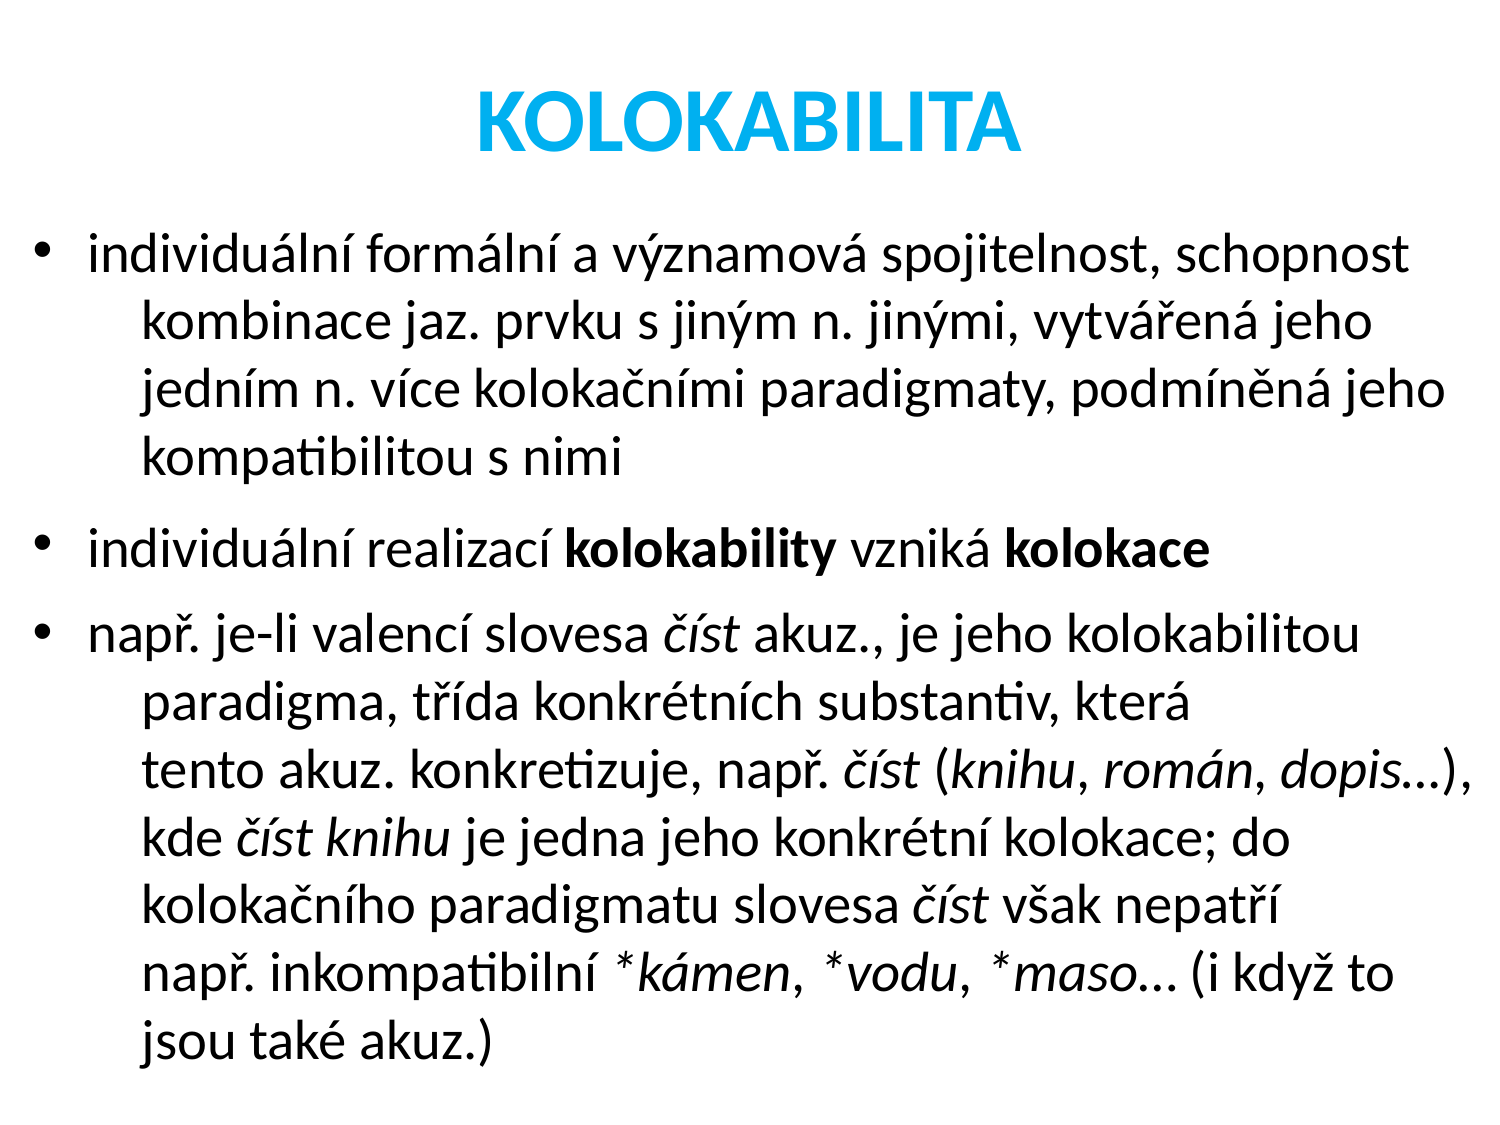

# KOLOKABILITA
individuální formální a významová spojitelnost, schopnost kombinace jaz. prvku s jiným n. jinými, vytvářená jeho jedním n. více kolokačními paradigmaty, podmíněná jeho kompatibilitou s nimi
individuální realizací kolokability vzniká kolokace
např. je-li valencí slovesa číst akuz., je jeho kolokabilitou paradigma, třída konkrétních substantiv, která tento akuz. konkretizuje, např. číst (knihu, román, dopis…), kde číst knihu je jedna jeho konkrétní kolokace; do kolokačního paradigmatu slovesa číst však nepatří např. inkompatibilní *kámen, *vodu, *maso… (i když to jsou také akuz.)